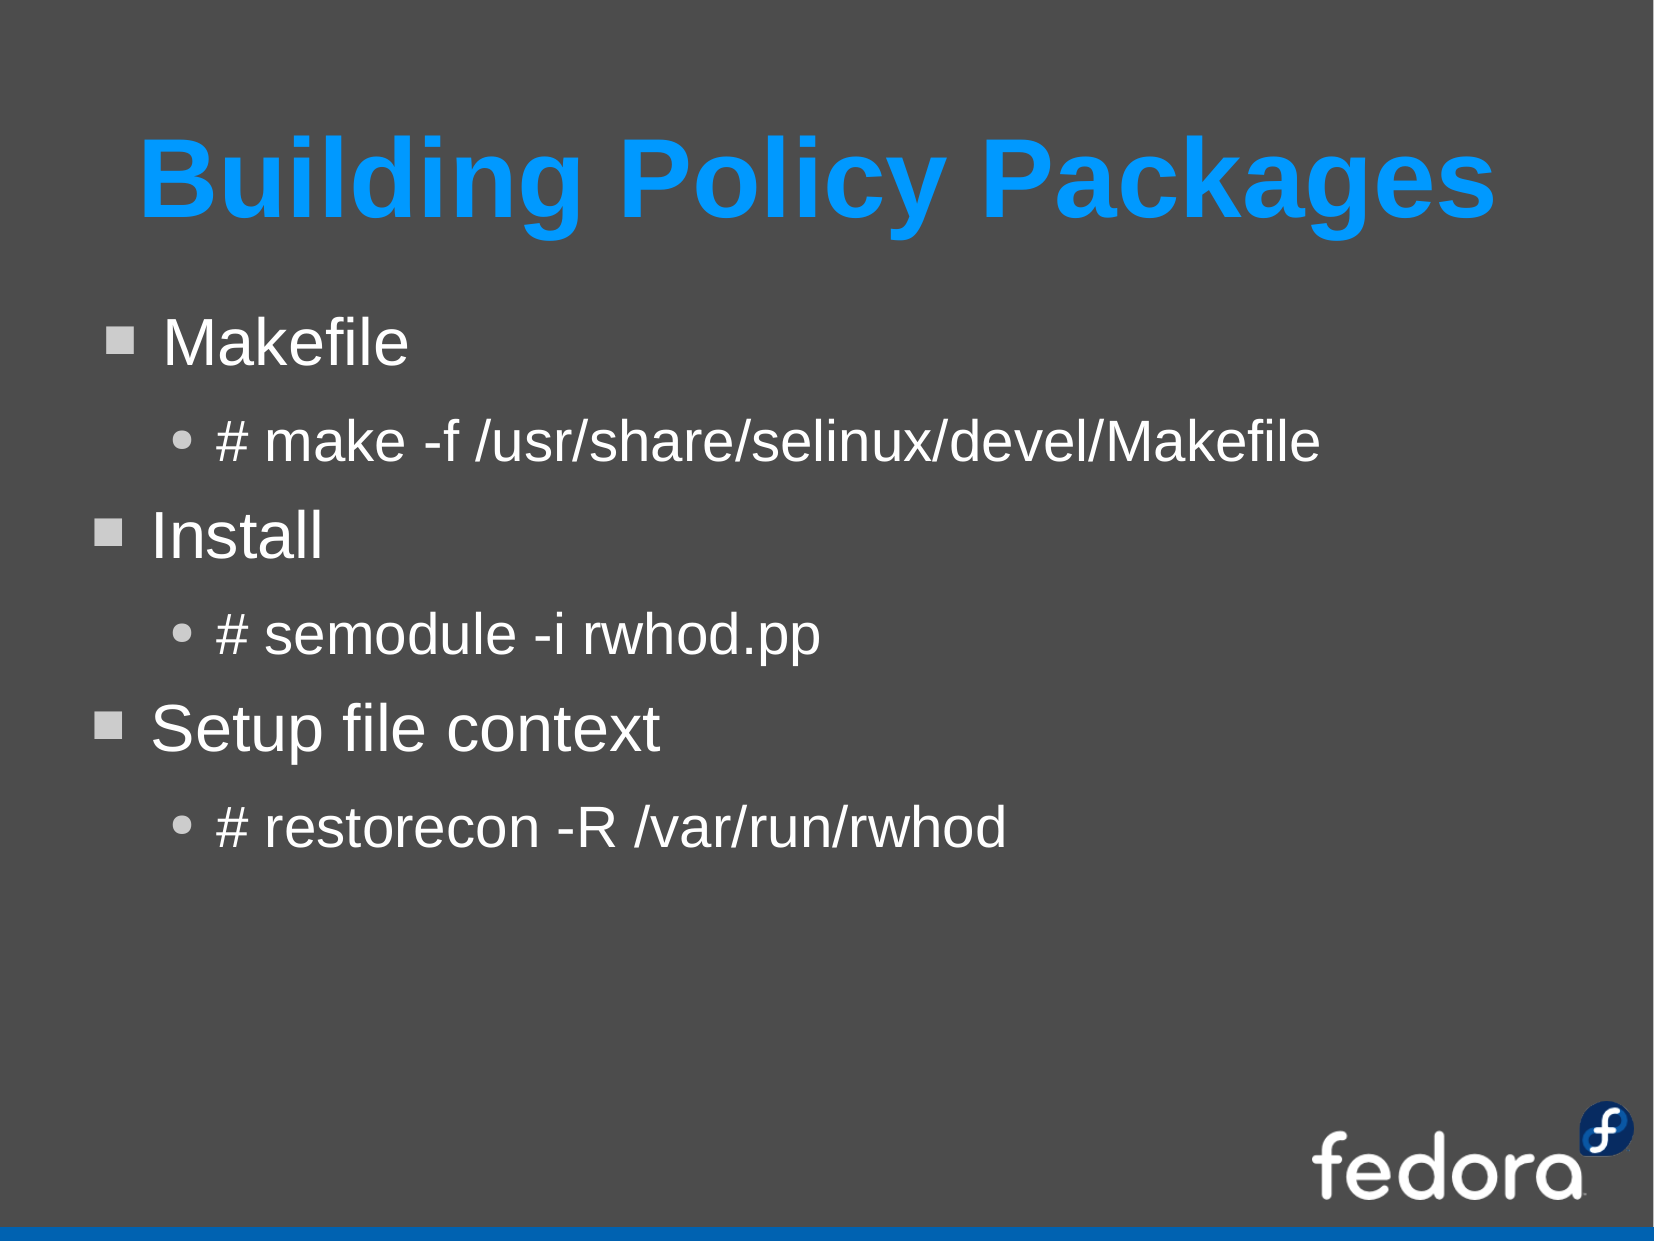

# Building Policy Packages
Makefile
# make -f /usr/share/selinux/devel/Makefile
Install
# semodule -i rwhod.pp
Setup file context
# restorecon -R /var/run/rwhod